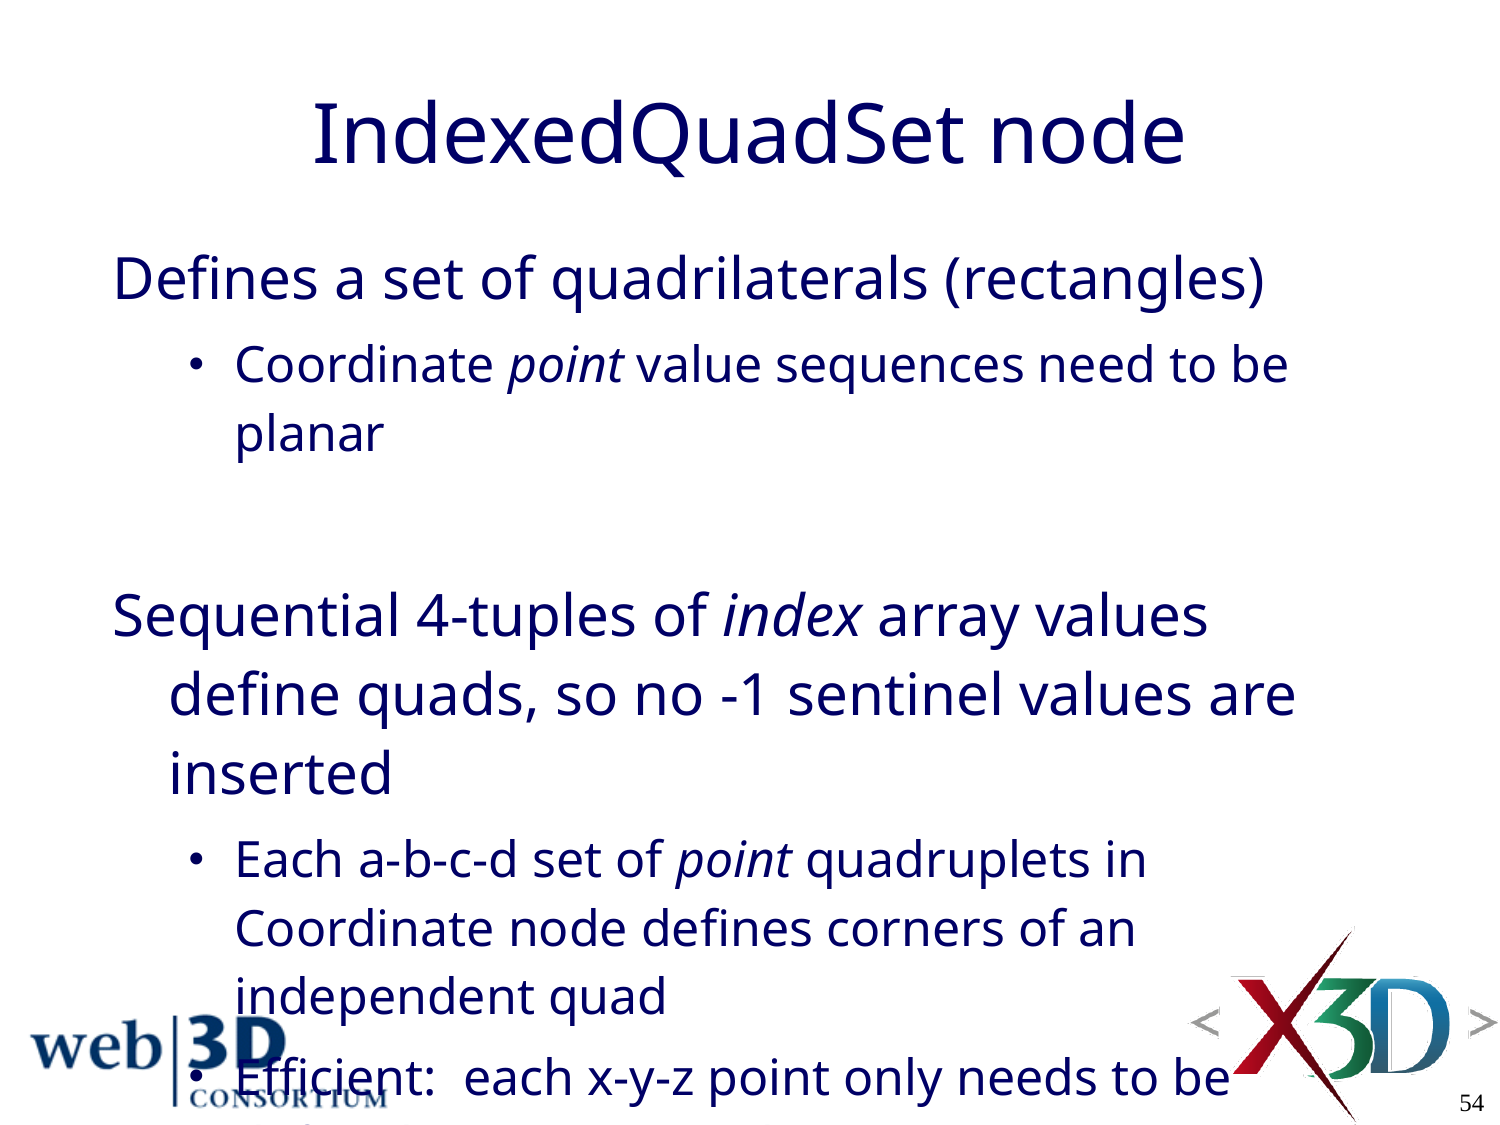

# IndexedQuadSet node
Defines a set of quadrilaterals (rectangles)
Coordinate point value sequences need to be planar
Sequential 4-tuples of index array values define quads, so no -1 sentinel values are inserted
Each a-b-c-d set of point quadruplets in Coordinate node defines corners of an independent quad
Efficient: each x-y-z point only needs to be defined once, since indexing can reuse it at any time
Hint: must set CADGeometry component level 1